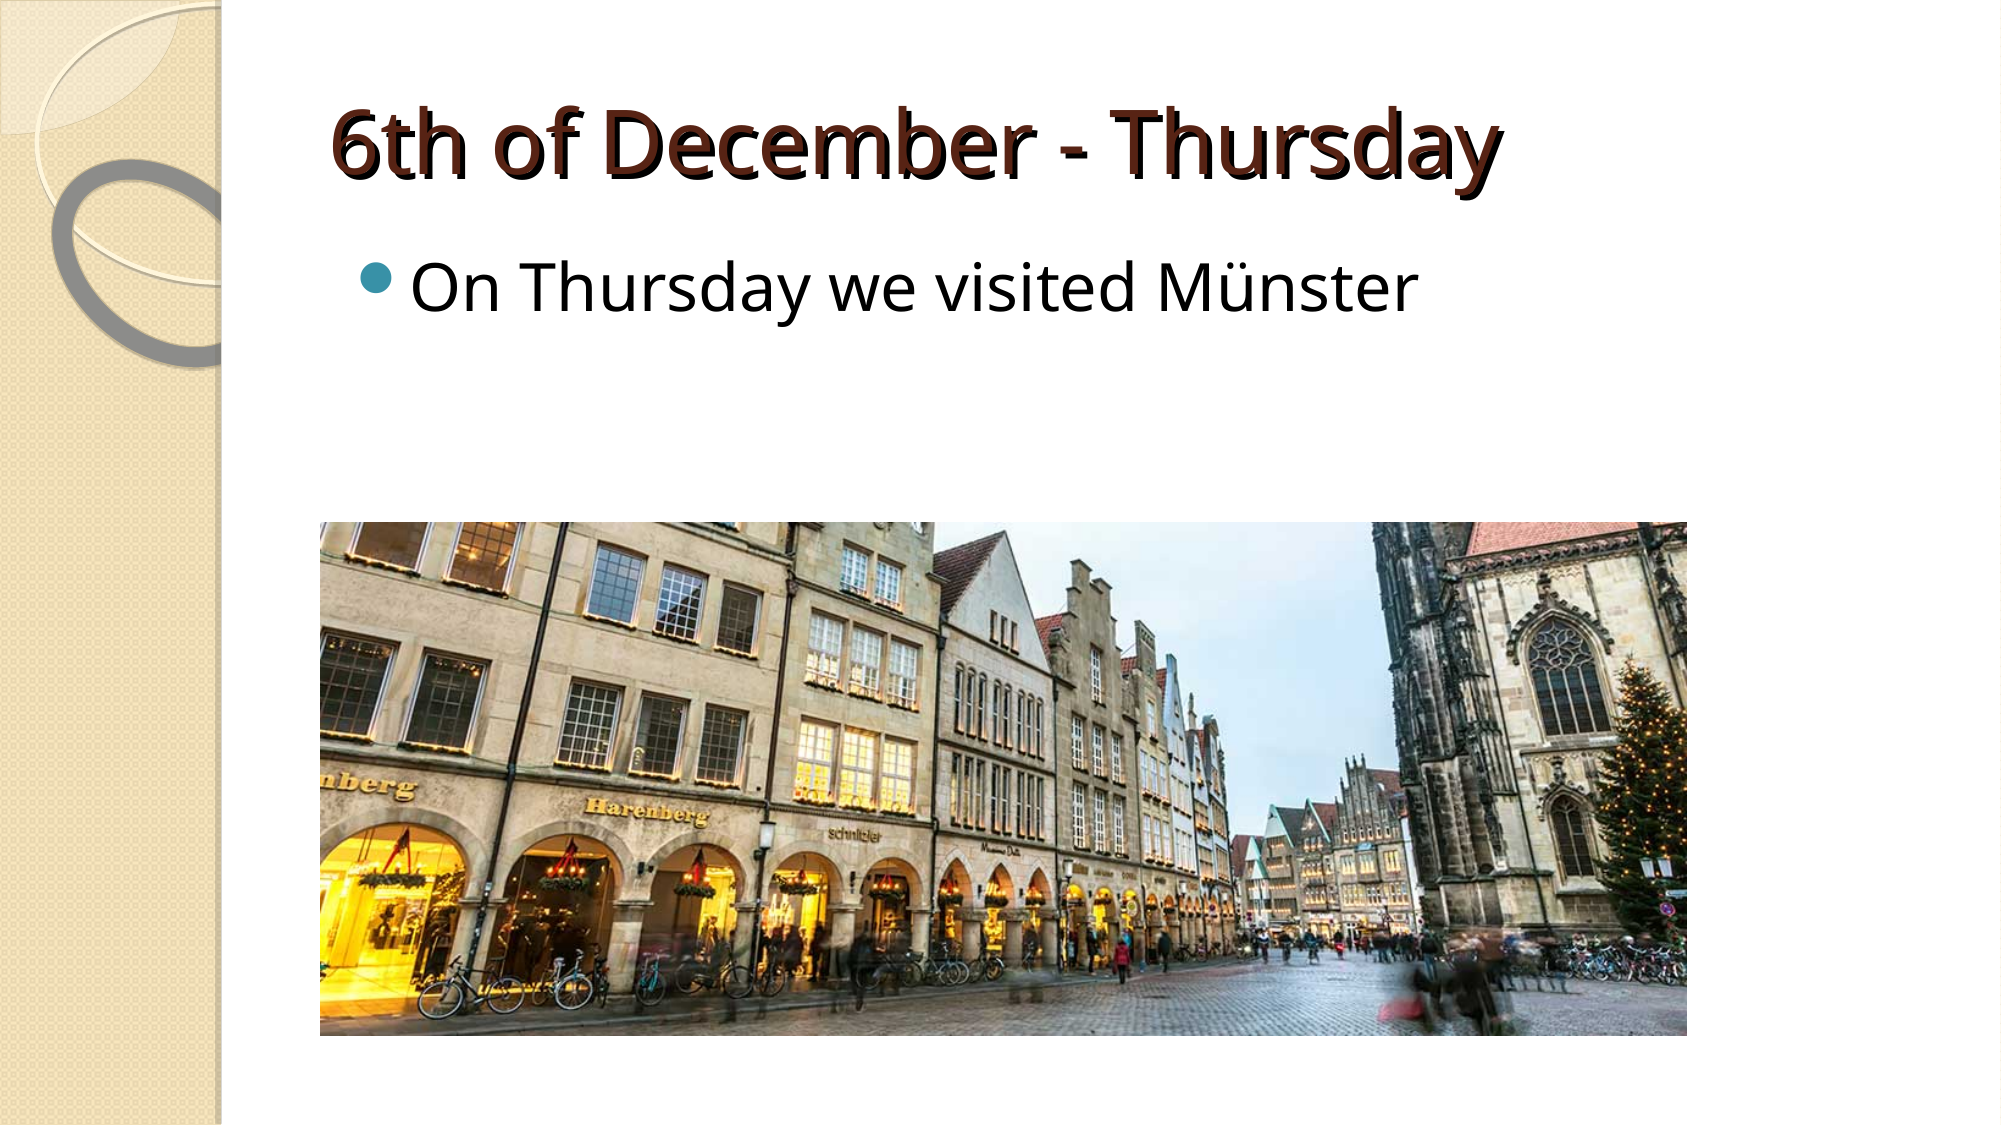

# 6th of December - Thursday
On Thursday we visited Münster